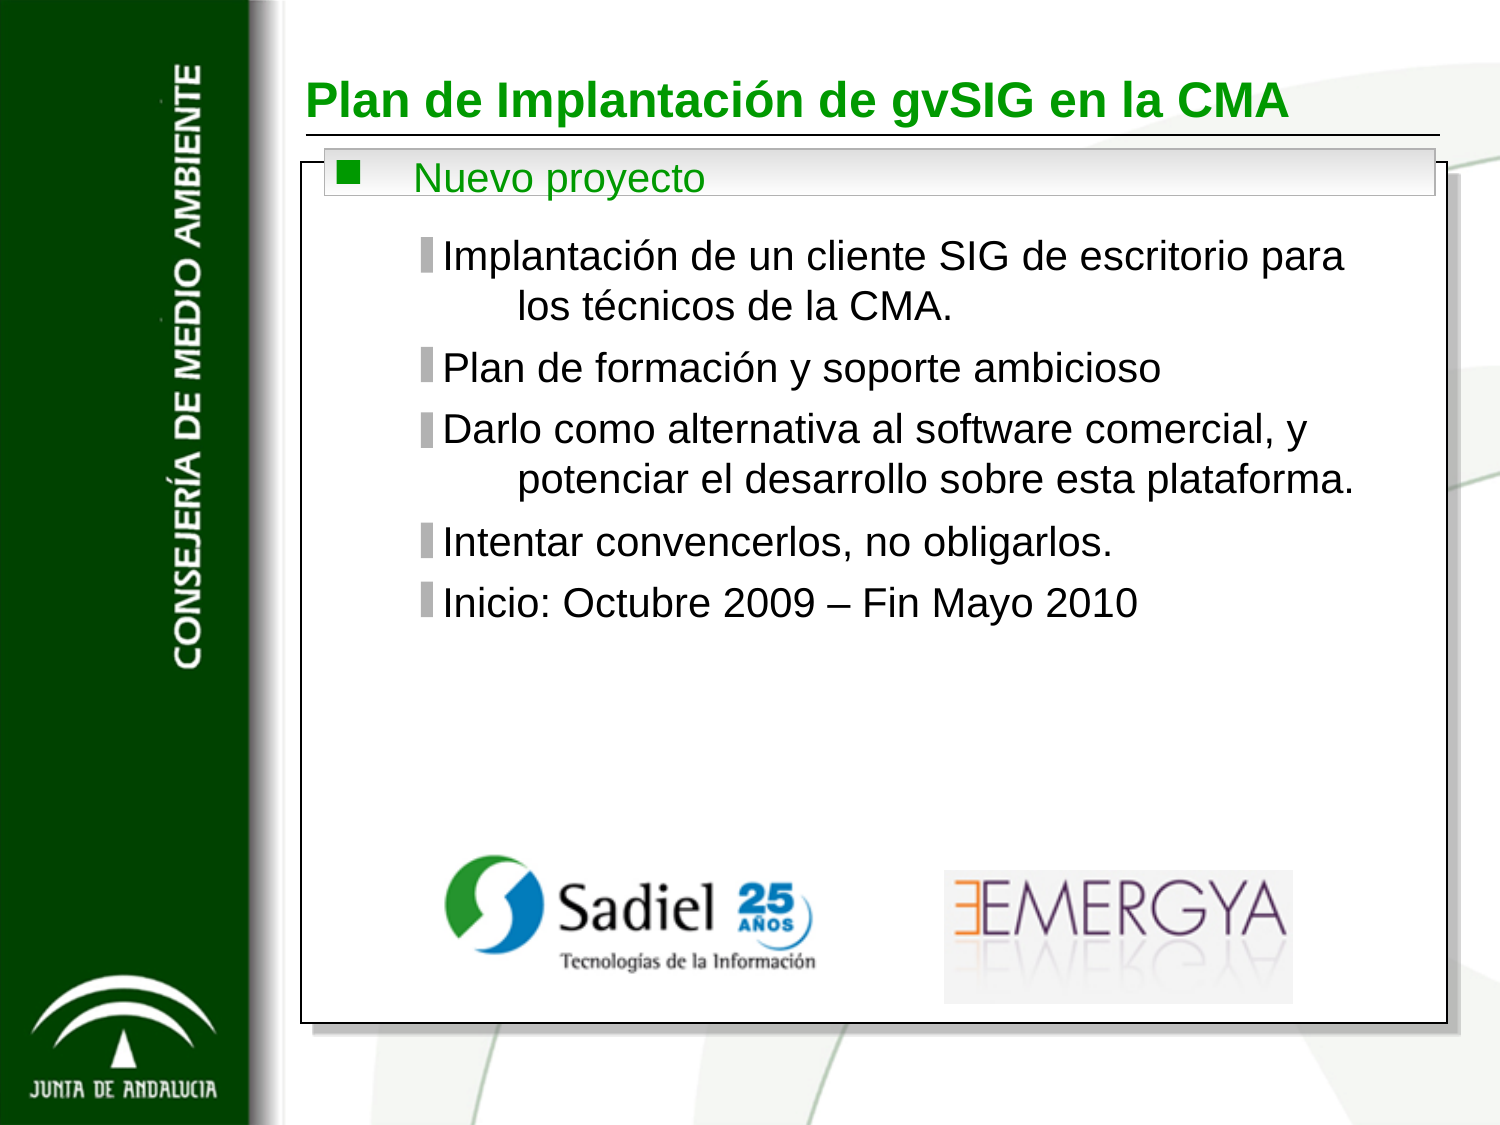

Plan de Implantación de gvSIG en la CMA
	Nuevo proyecto
Implantación de un cliente SIG de escritorio para los técnicos de la CMA.
Plan de formación y soporte ambicioso
Darlo como alternativa al software comercial, y potenciar el desarrollo sobre esta plataforma.
Intentar convencerlos, no obligarlos.
Inicio: Octubre 2009 – Fin Mayo 2010